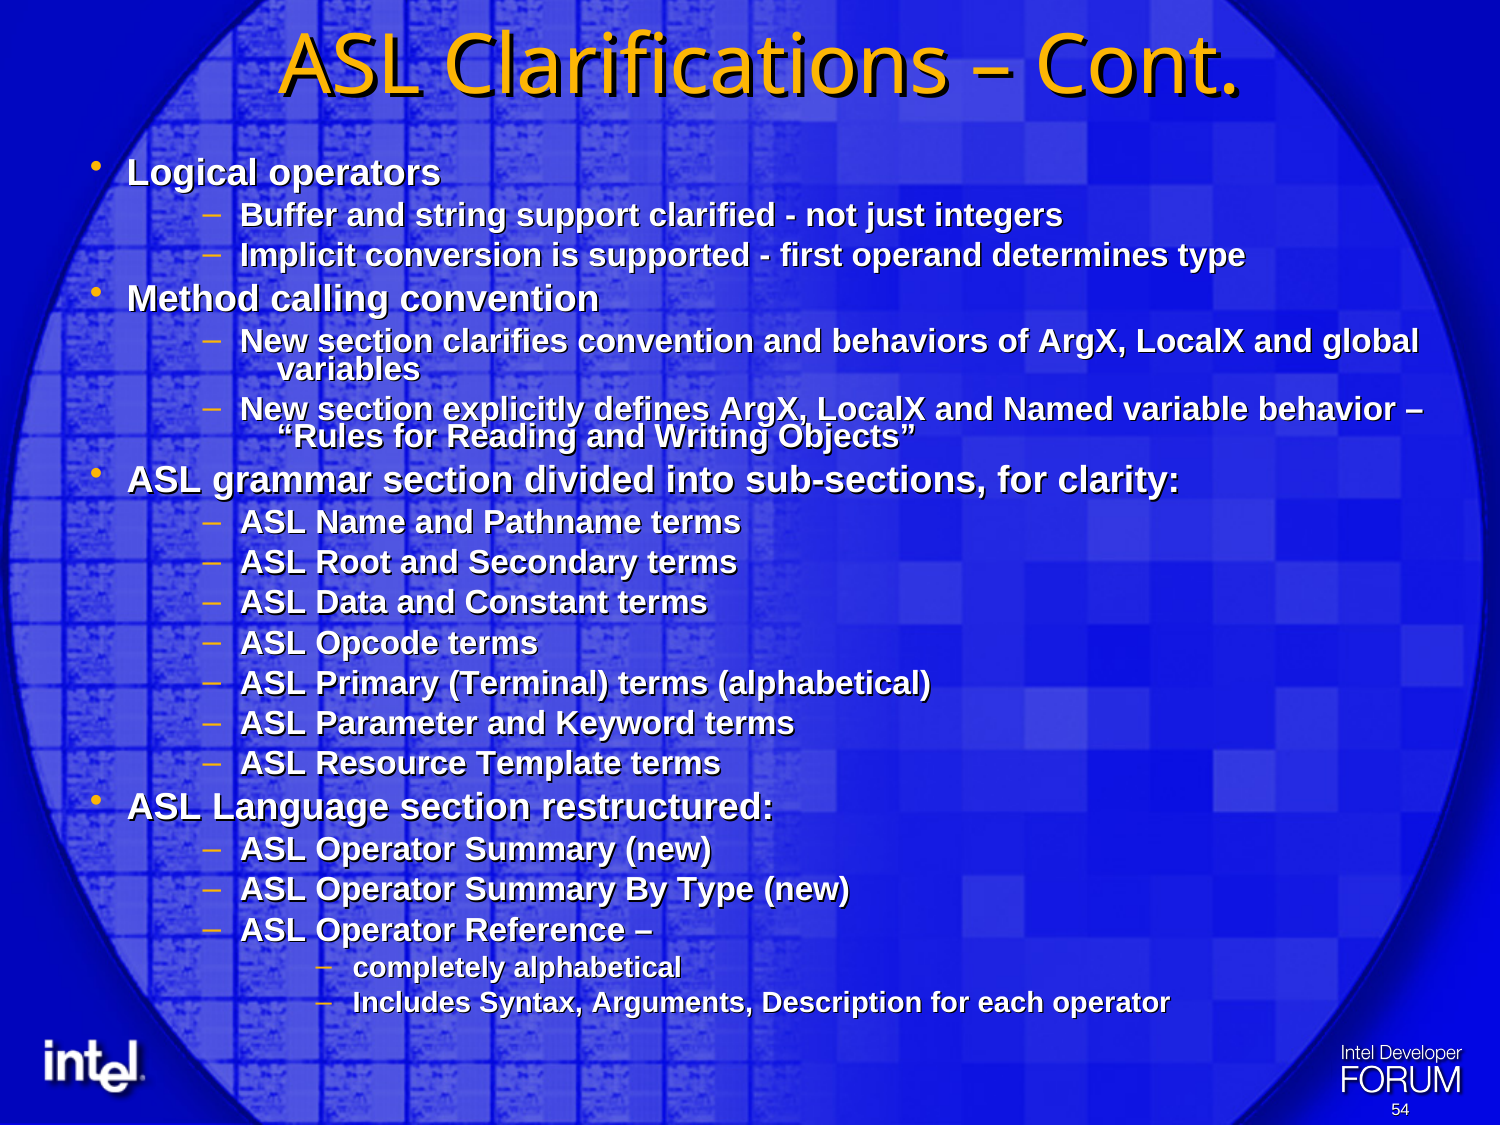

# ASL Clarifications – Cont.
Logical operators
Buffer and string support clarified - not just integers
Implicit conversion is supported - first operand determines type
Method calling convention
New section clarifies convention and behaviors of ArgX, LocalX and global variables
New section explicitly defines ArgX, LocalX and Named variable behavior – “Rules for Reading and Writing Objects”
ASL grammar section divided into sub-sections, for clarity:
ASL Name and Pathname terms
ASL Root and Secondary terms
ASL Data and Constant terms
ASL Opcode terms
ASL Primary (Terminal) terms (alphabetical)
ASL Parameter and Keyword terms
ASL Resource Template terms
ASL Language section restructured:
ASL Operator Summary (new)
ASL Operator Summary By Type (new)
ASL Operator Reference –
completely alphabetical
Includes Syntax, Arguments, Description for each operator